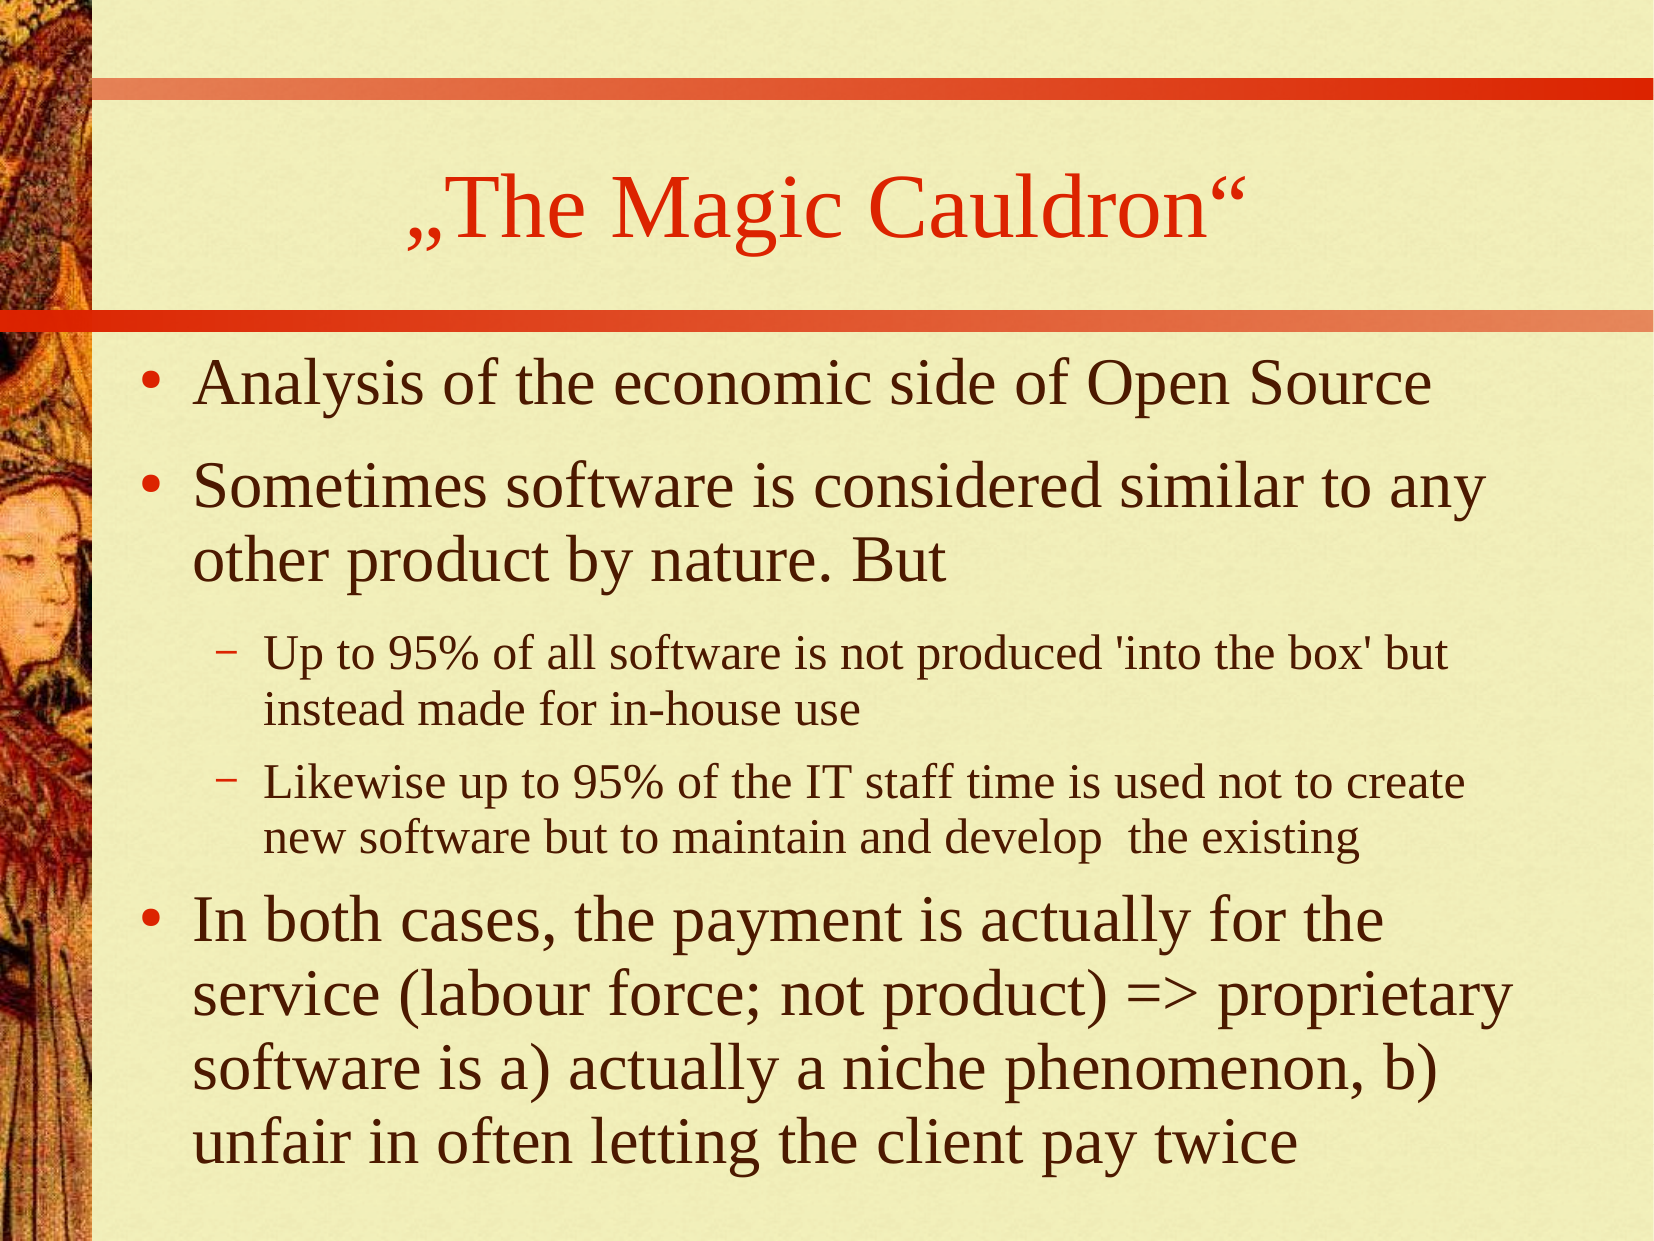

# „The Magic Cauldron“
Analysis of the economic side of Open Source
Sometimes software is considered similar to any other product by nature. But
Up to 95% of all software is not produced 'into the box' but instead made for in-house use
Likewise up to 95% of the IT staff time is used not to create new software but to maintain and develop the existing
In both cases, the payment is actually for the service (labour force; not product) => proprietary software is a) actually a niche phenomenon, b) unfair in often letting the client pay twice